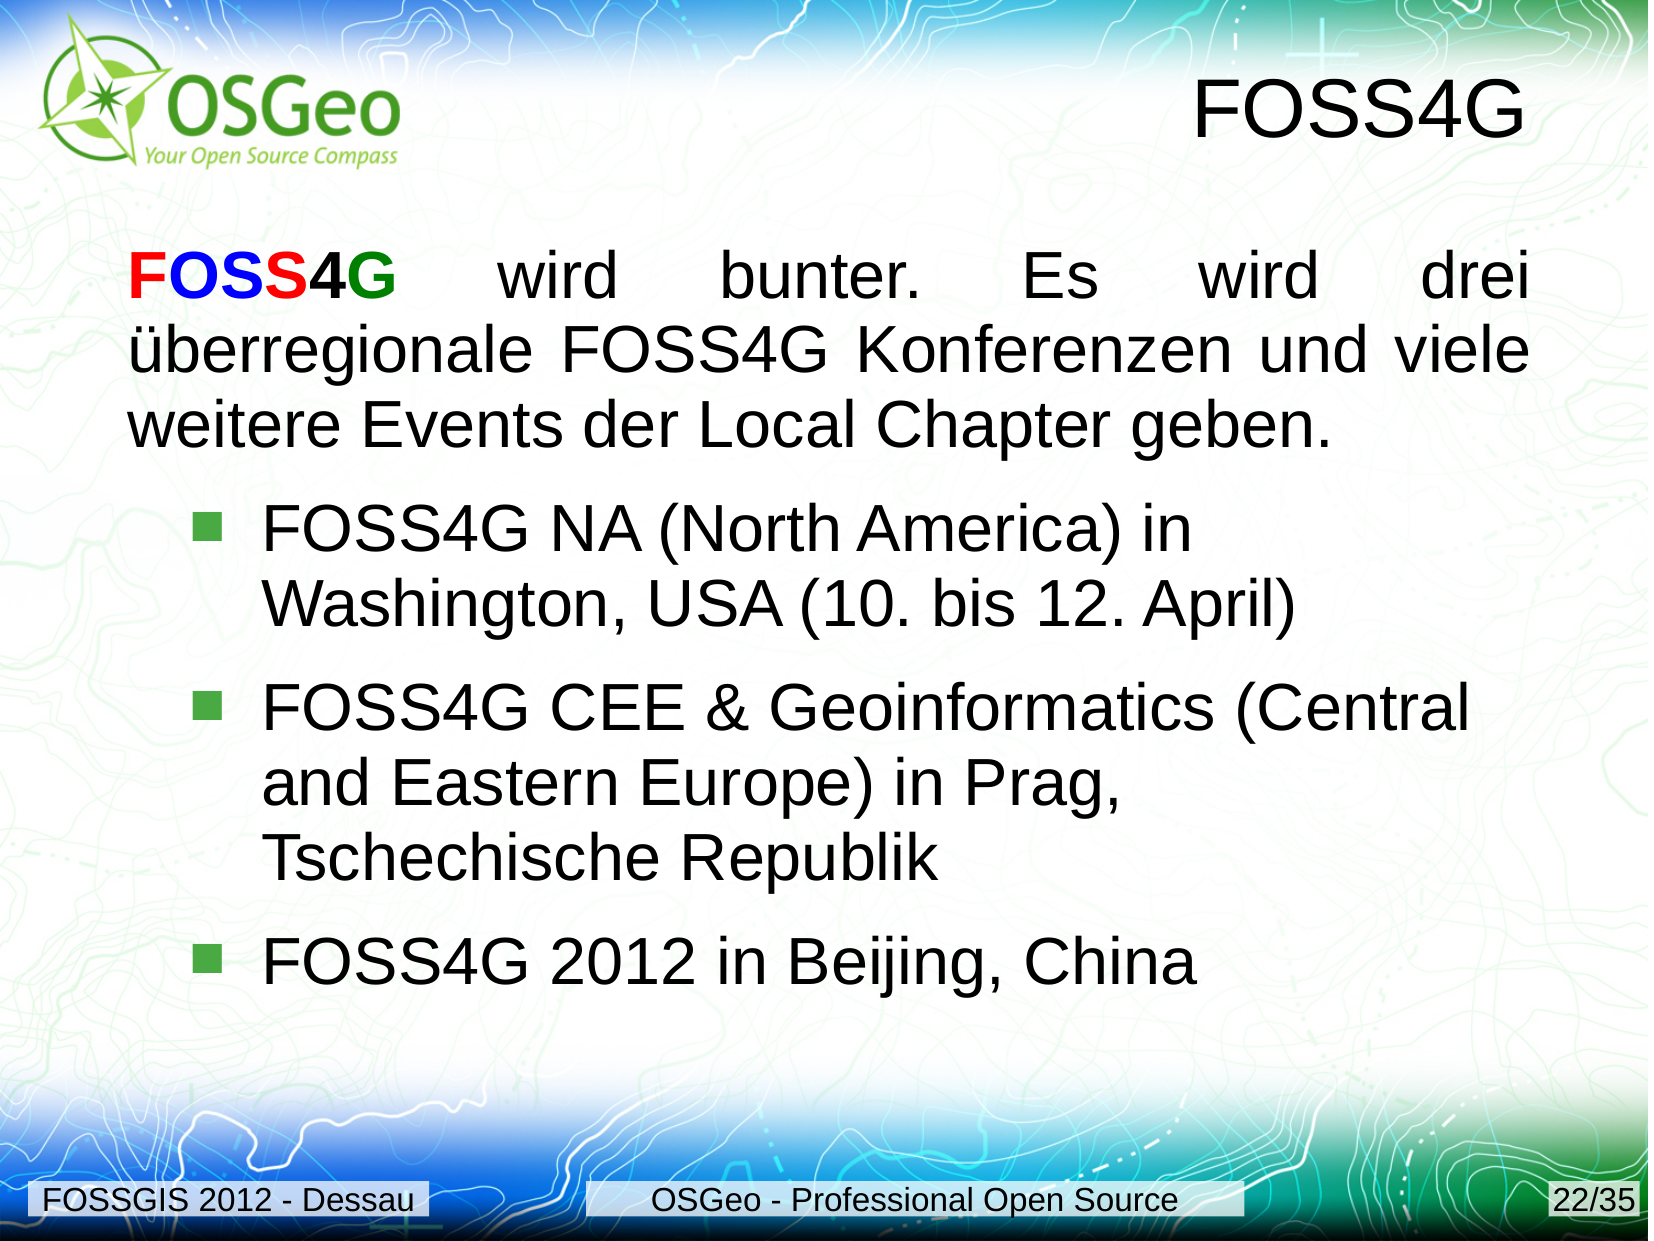

FOSS4G
# FOSS4G wird bunter. Es wird drei überregionale FOSS4G Konferenzen und viele weitere Events der Local Chapter geben.
FOSS4G NA (North America) in Washington, USA (10. bis 12. April)
FOSS4G CEE & Geoinformatics (Central and Eastern Europe) in Prag, Tschechische Republik
FOSS4G 2012 in Beijing, China
FOSSGIS 2012 - Dessau
OSGeo - Professional Open Source
22